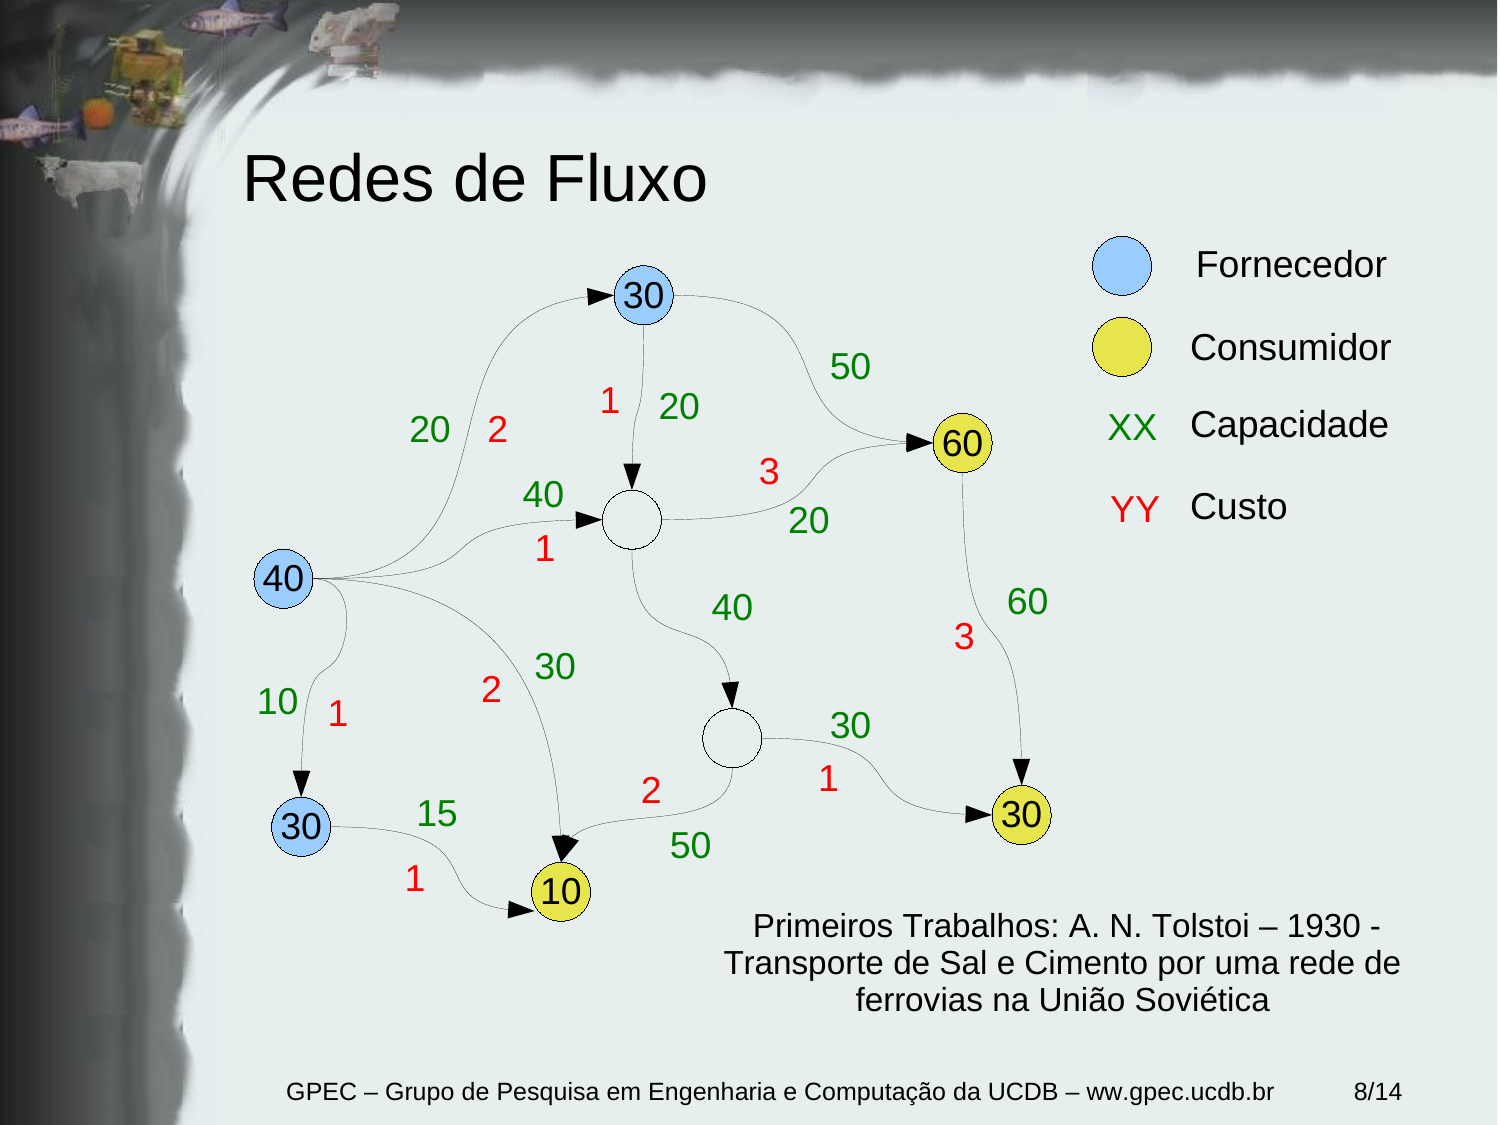

# Redes de Fluxo
Fornecedor
30
Consumidor
50
1
20
Capacidade
XX
20
2
60
3
40
Custo
YY
20
1
40
60
40
3
30
2
10
1
30
1
2
15
30
30
50
1
10
 Primeiros Trabalhos: A. N. Tolstoi – 1930 - Transporte de Sal e Cimento por uma rede de ferrovias na União Soviética